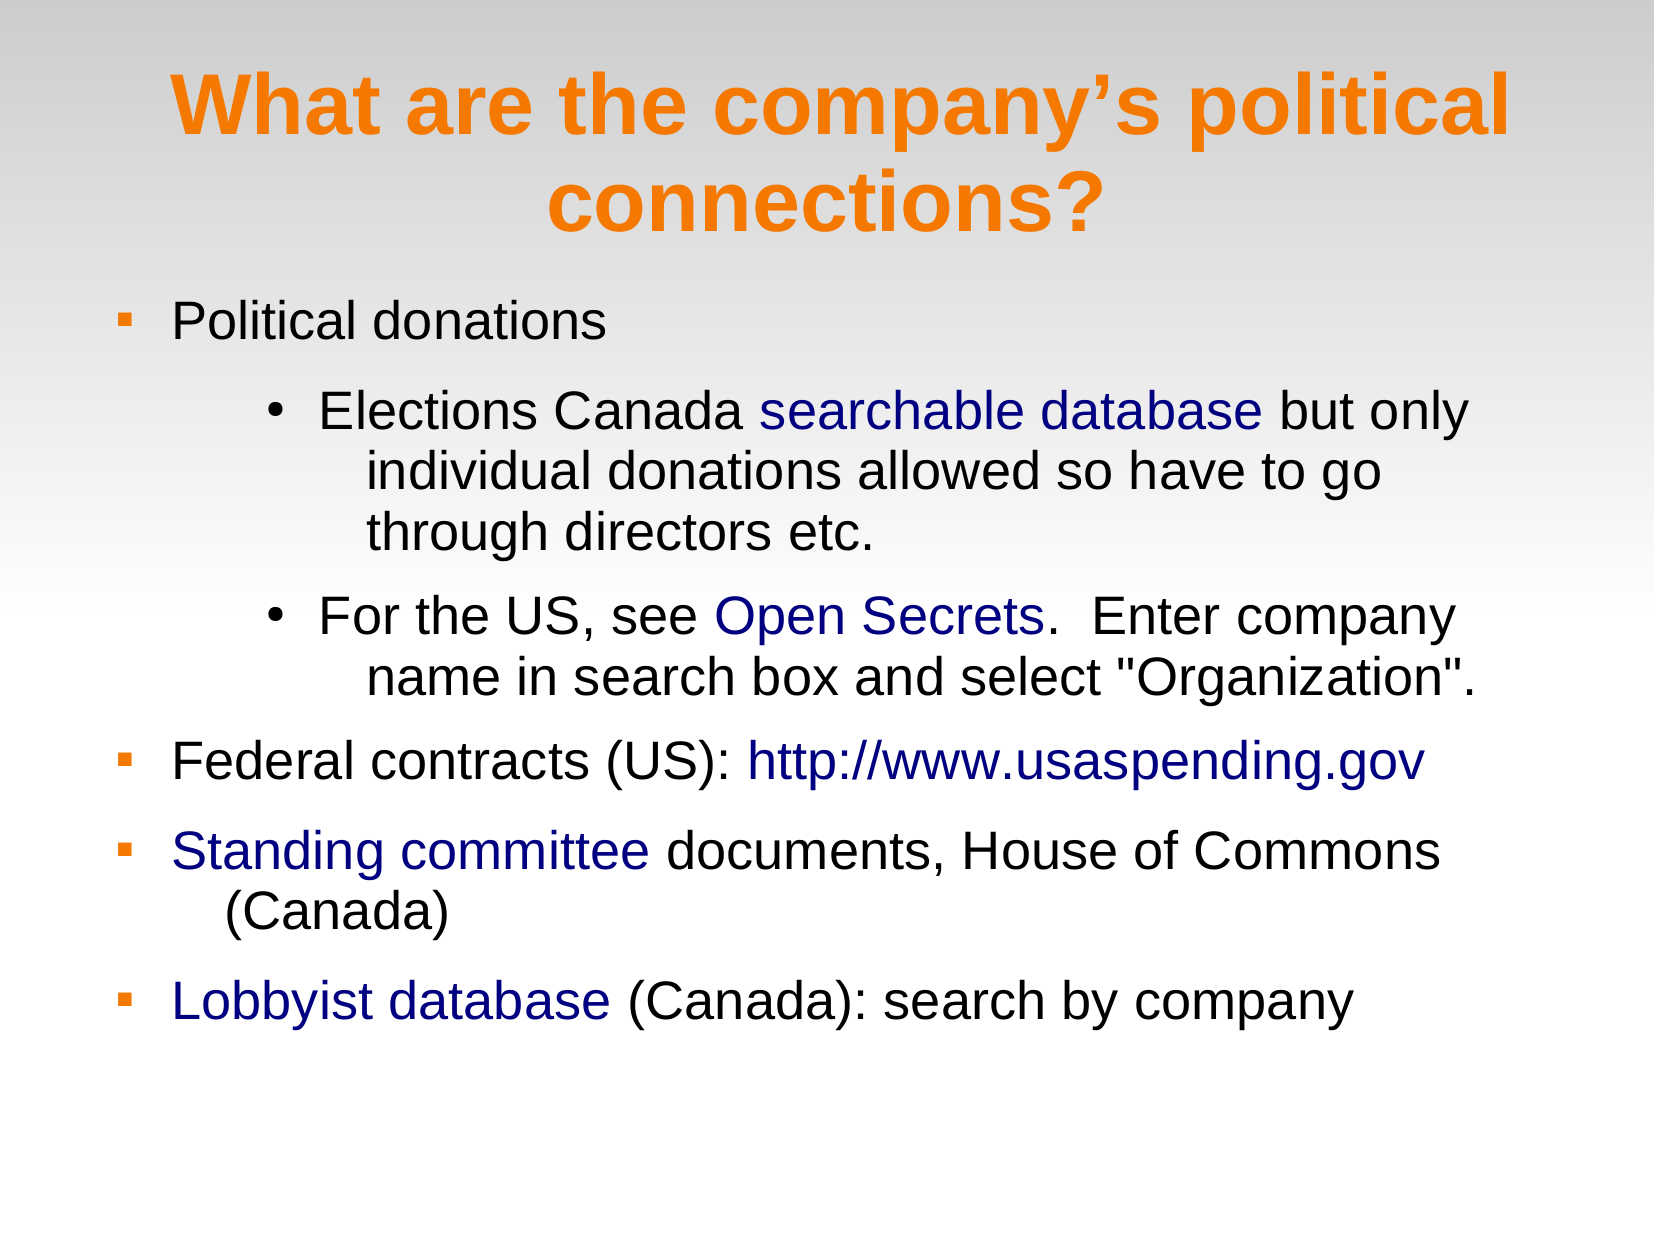

# What are the company’s political connections?
Political donations
Elections Canada searchable database but only individual donations allowed so have to go through directors etc.
For the US, see Open Secrets. Enter company name in search box and select "Organization".
Federal contracts (US): http://www.usaspending.gov
Standing committee documents, House of Commons (Canada)
Lobbyist database (Canada): search by company